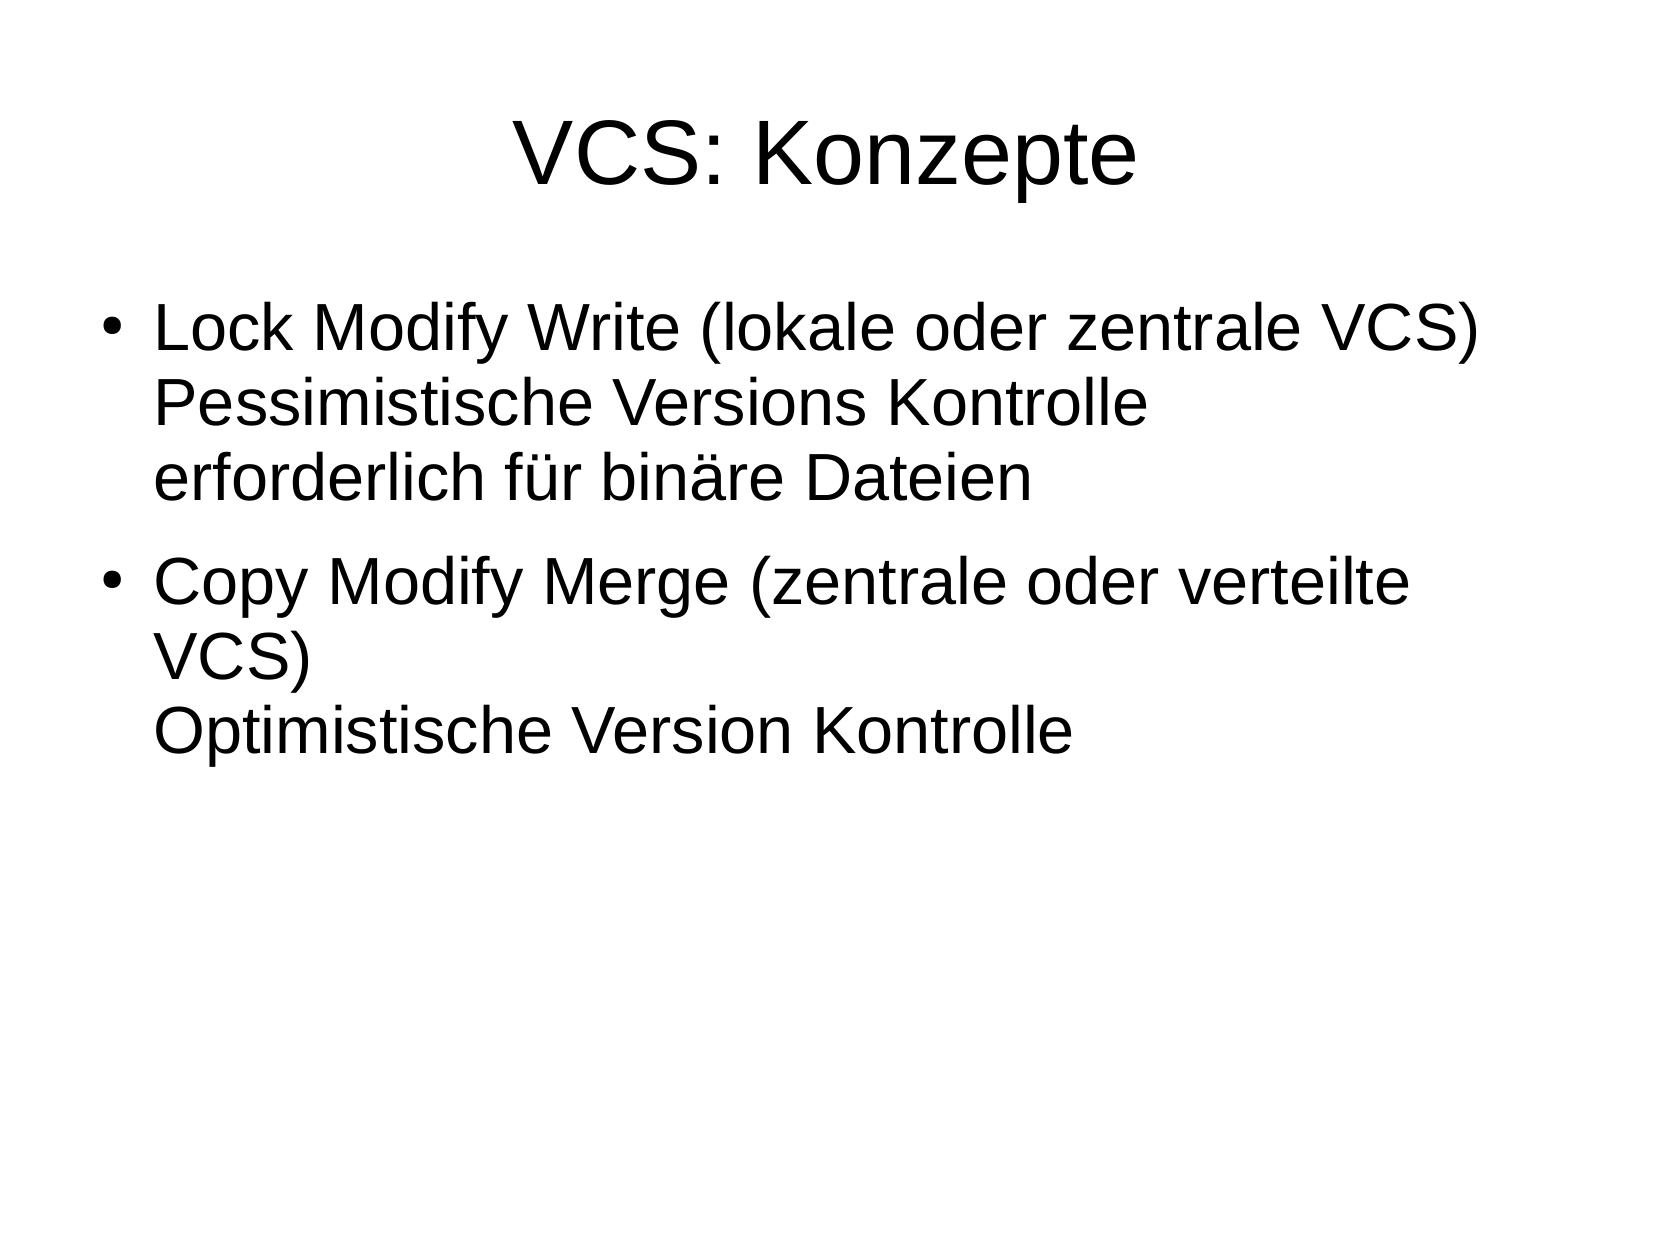

# VCS: Konzepte
Lock Modify Write (lokale oder zentrale VCS)
Pessimistische Versions Kontrolle
erforderlich für binäre Dateien
Copy Modify Merge (zentrale oder verteilte VCS)
Optimistische Version Kontrolle